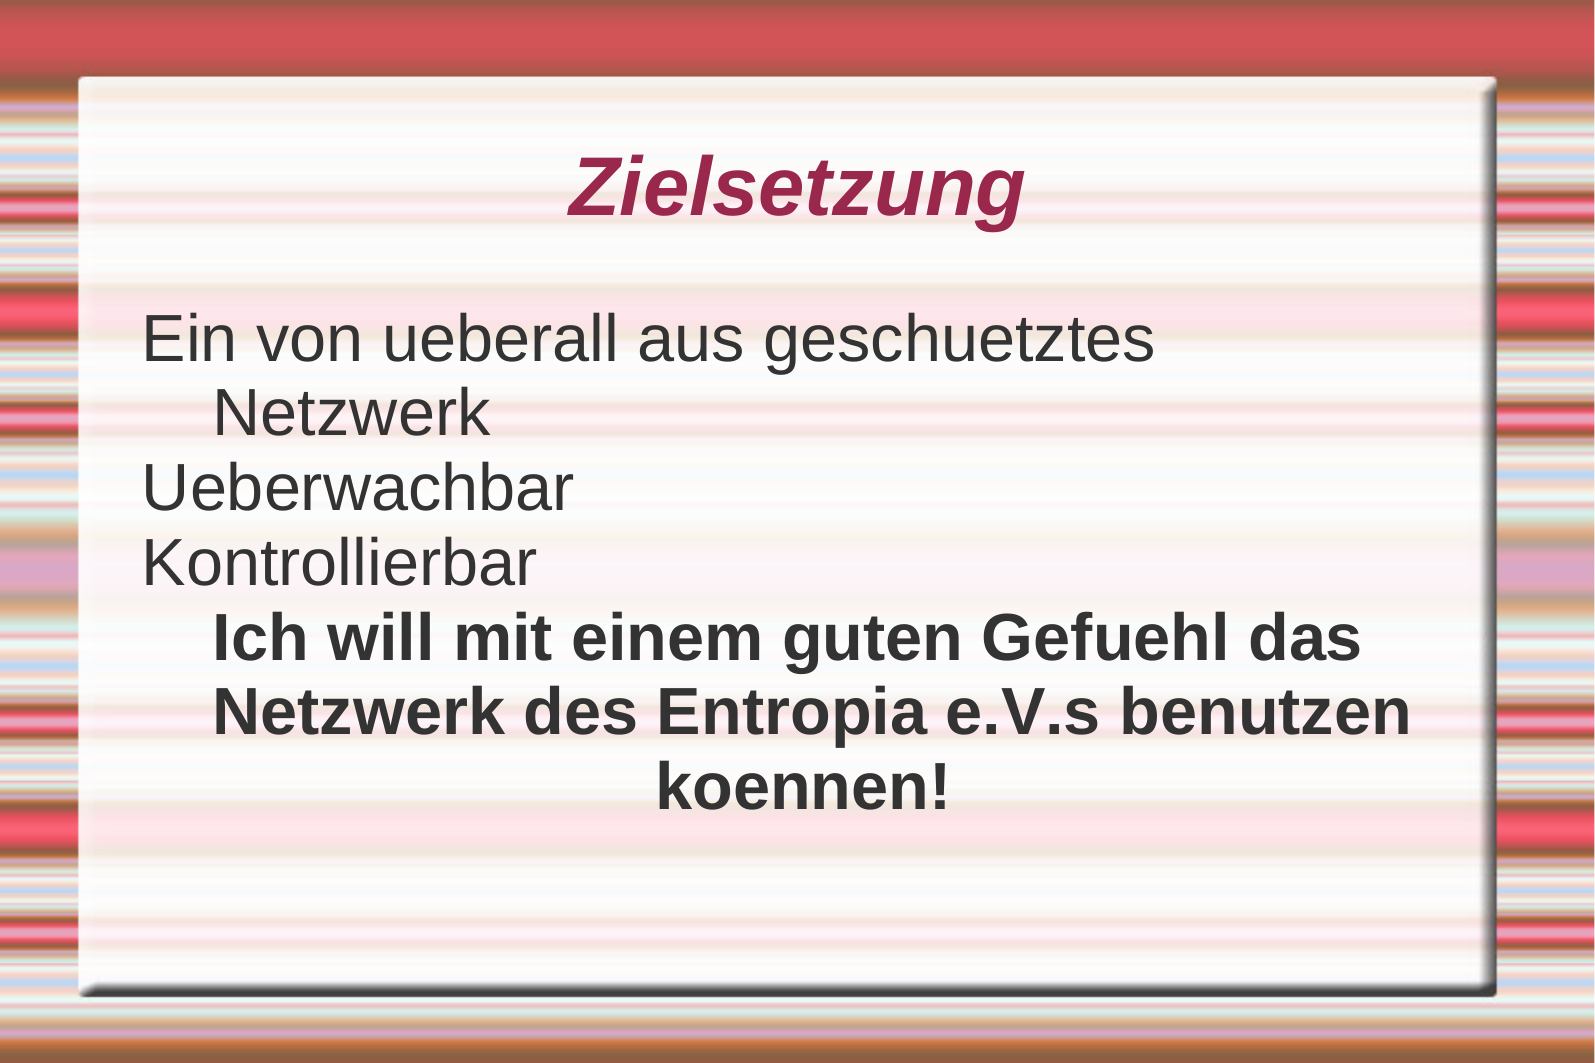

# Zielsetzung
Ein von ueberall aus geschuetztes
Netzwerk
Ueberwachbar
Kontrollierbar
Ich will mit einem guten Gefuehl das
Netzwerk des Entropia e.V.s benutzen 						koennen!